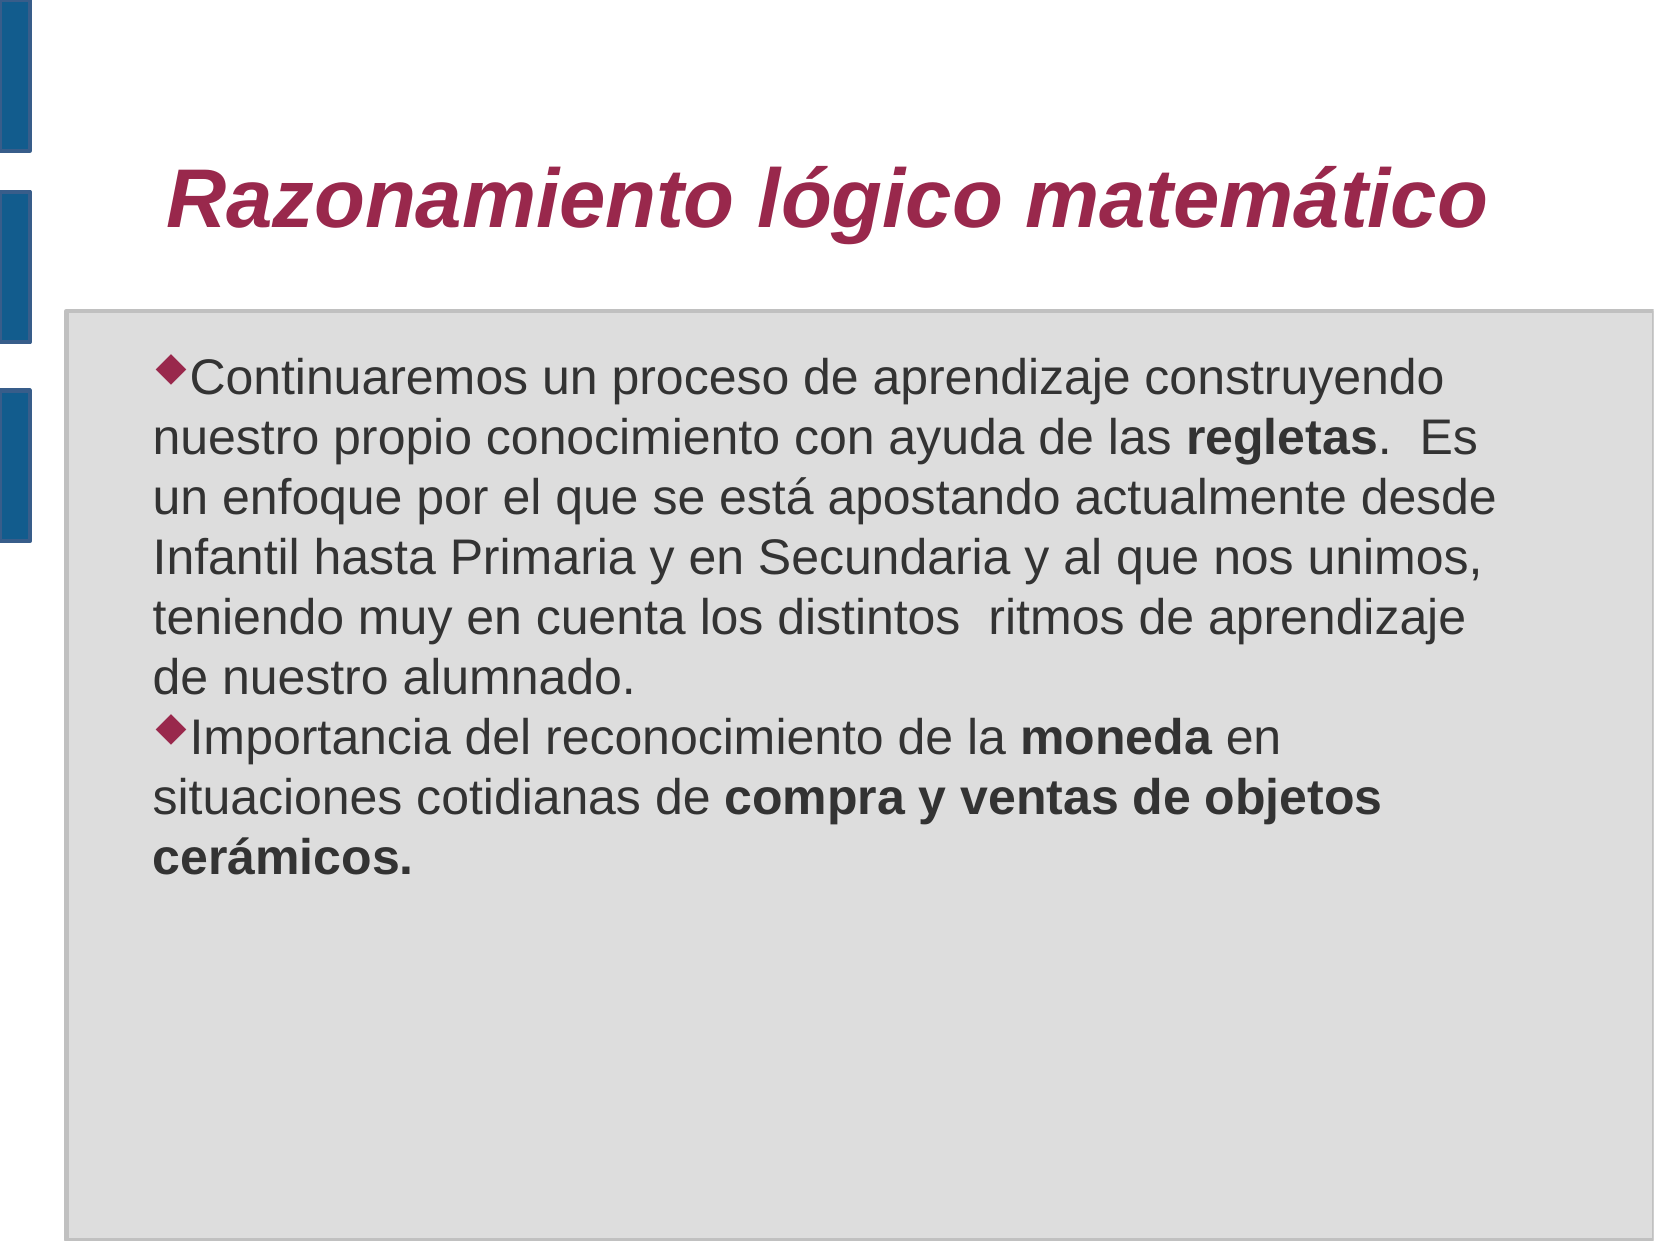

# Razonamiento lógico matemático
Continuaremos un proceso de aprendizaje construyendo nuestro propio conocimiento con ayuda de las regletas. Es un enfoque por el que se está apostando actualmente desde Infantil hasta Primaria y en Secundaria y al que nos unimos, teniendo muy en cuenta los distintos ritmos de aprendizaje de nuestro alumnado.
Importancia del reconocimiento de la moneda en situaciones cotidianas de compra y ventas de objetos cerámicos.